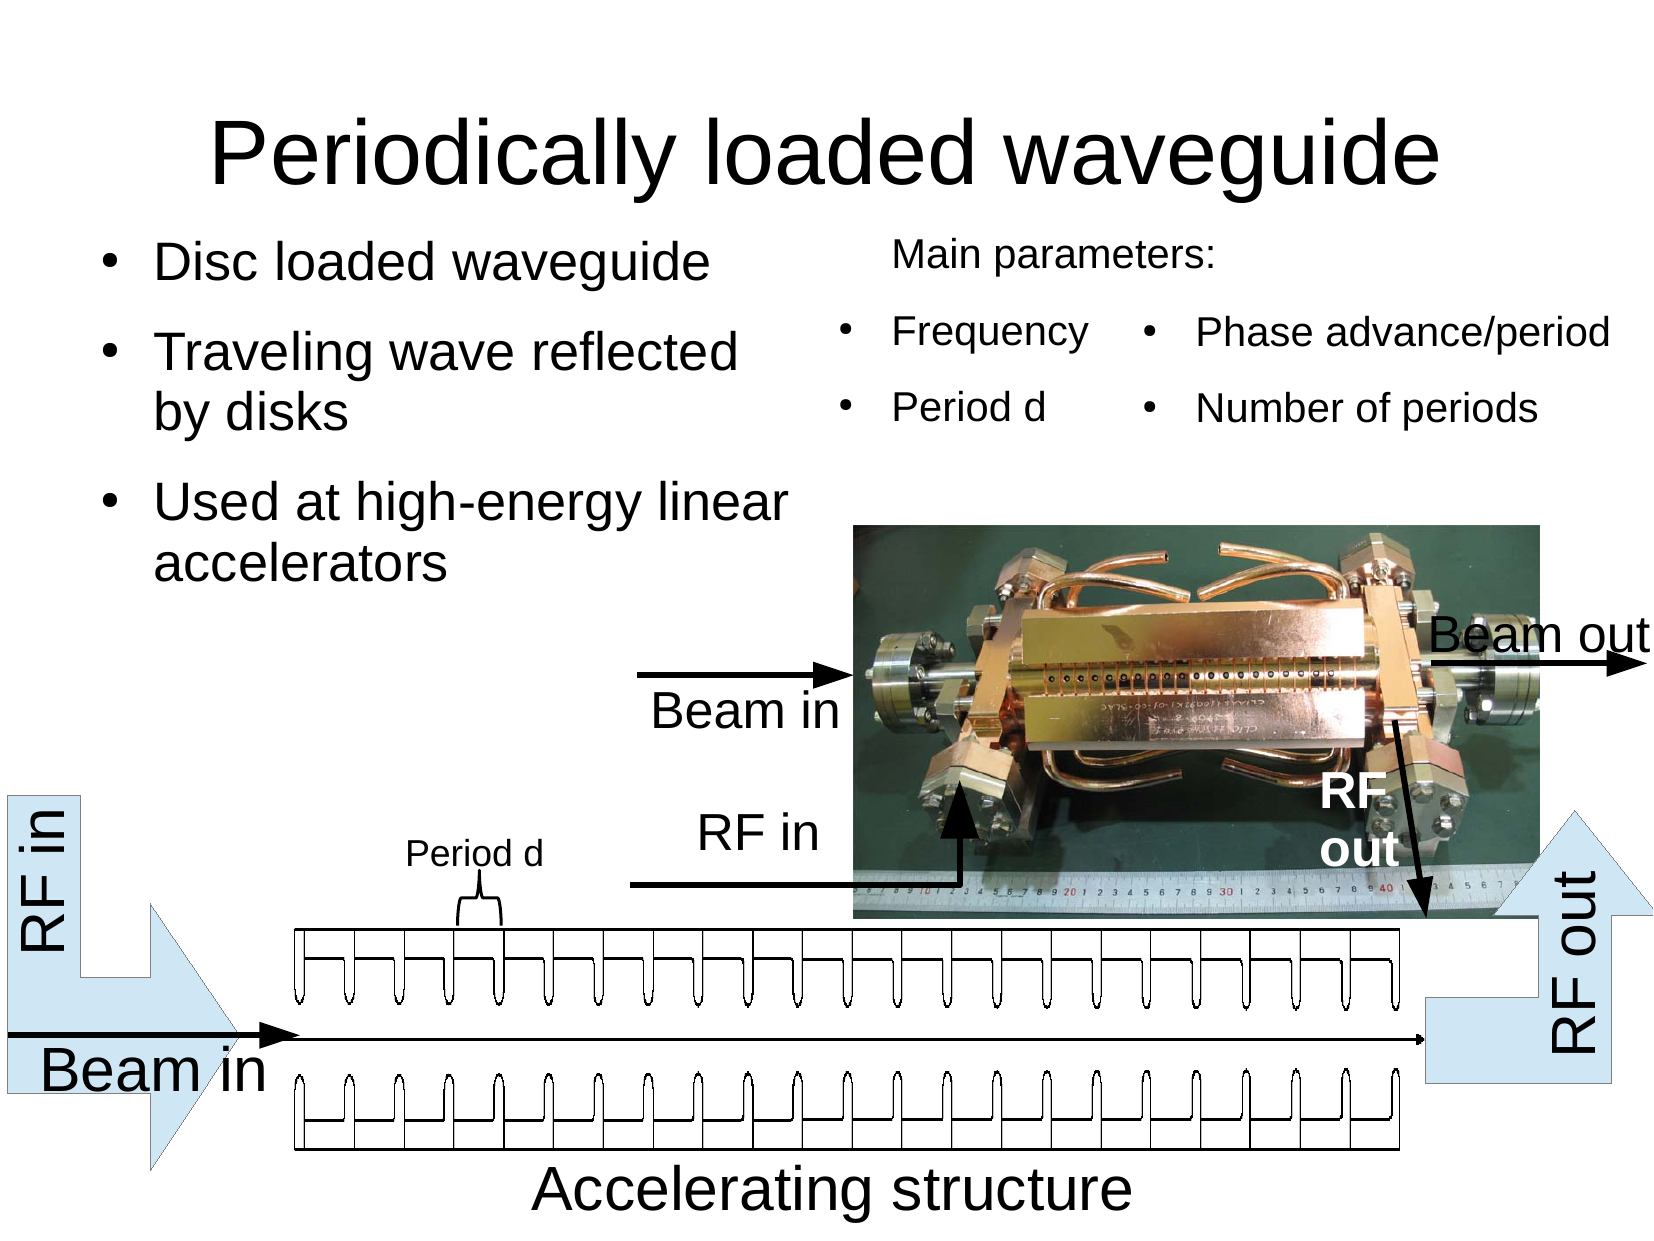

# Periodically loaded waveguide
Disc loaded waveguide
Traveling wave reflected by disks
Used at high-energy linear accelerators
Main parameters:
Frequency
Period d
Phase advance/period
Number of periods
Beam out
Beam in
RF out
RF in
Period d
RF in
RF out
Beam in
Accelerating structure